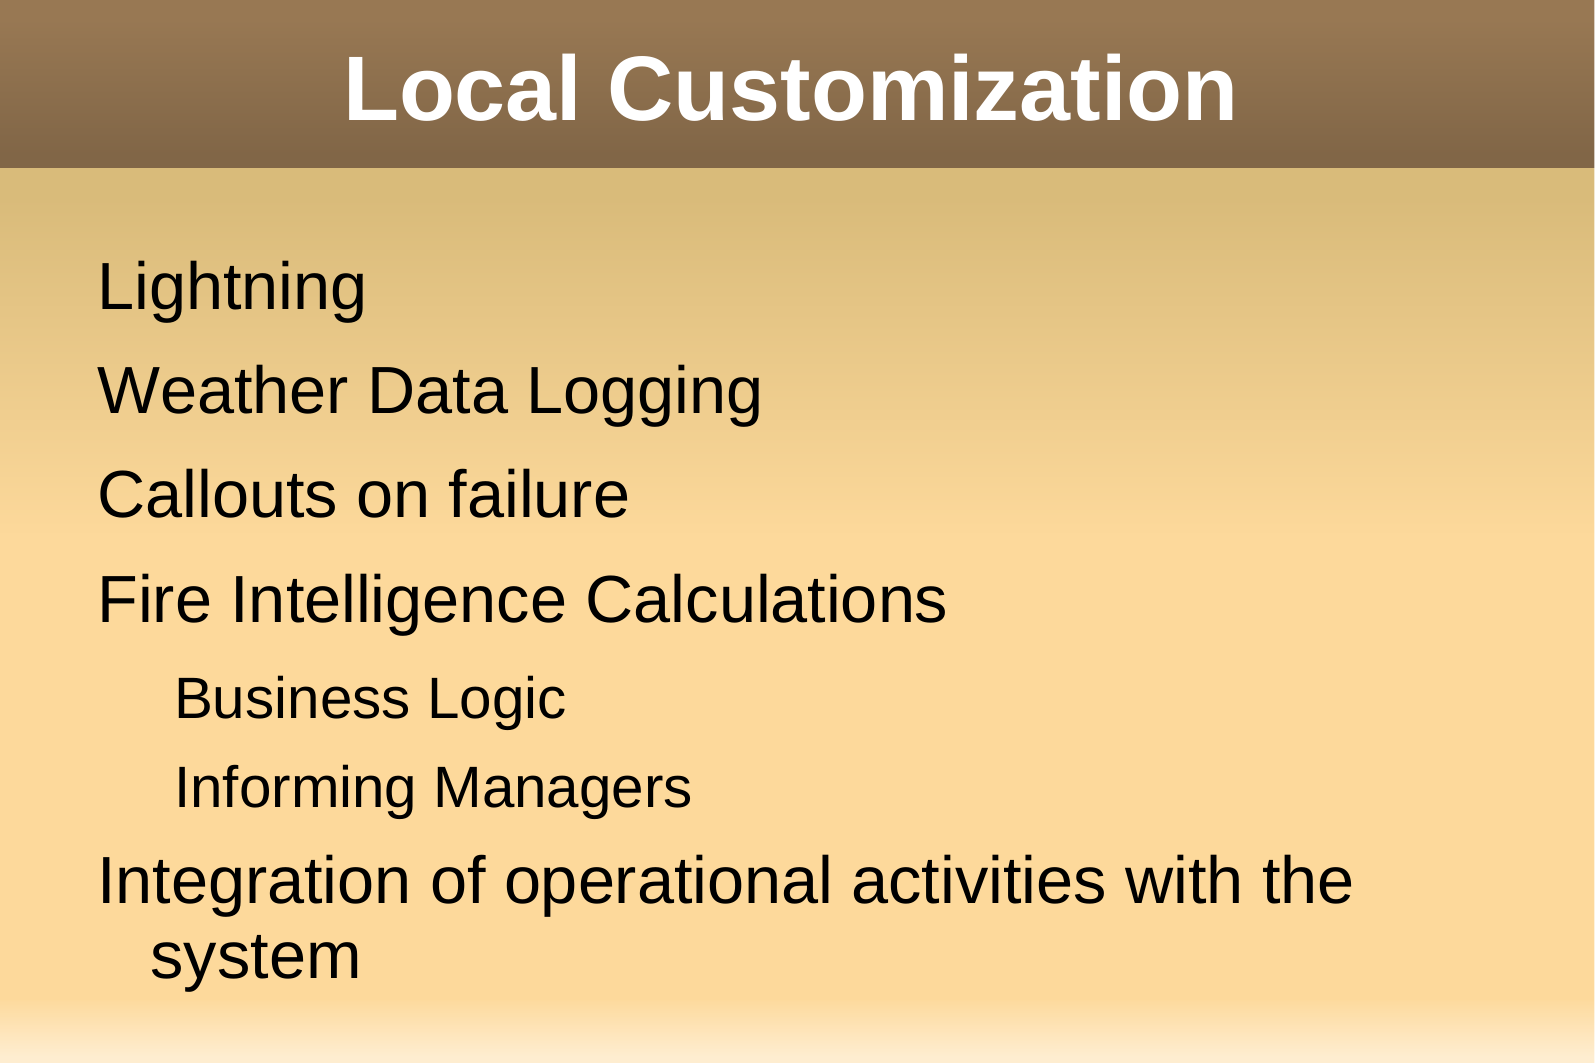

# Local Customization
Lightning
Weather Data Logging
Callouts on failure
Fire Intelligence Calculations
Business Logic
Informing Managers
Integration of operational activities with the system